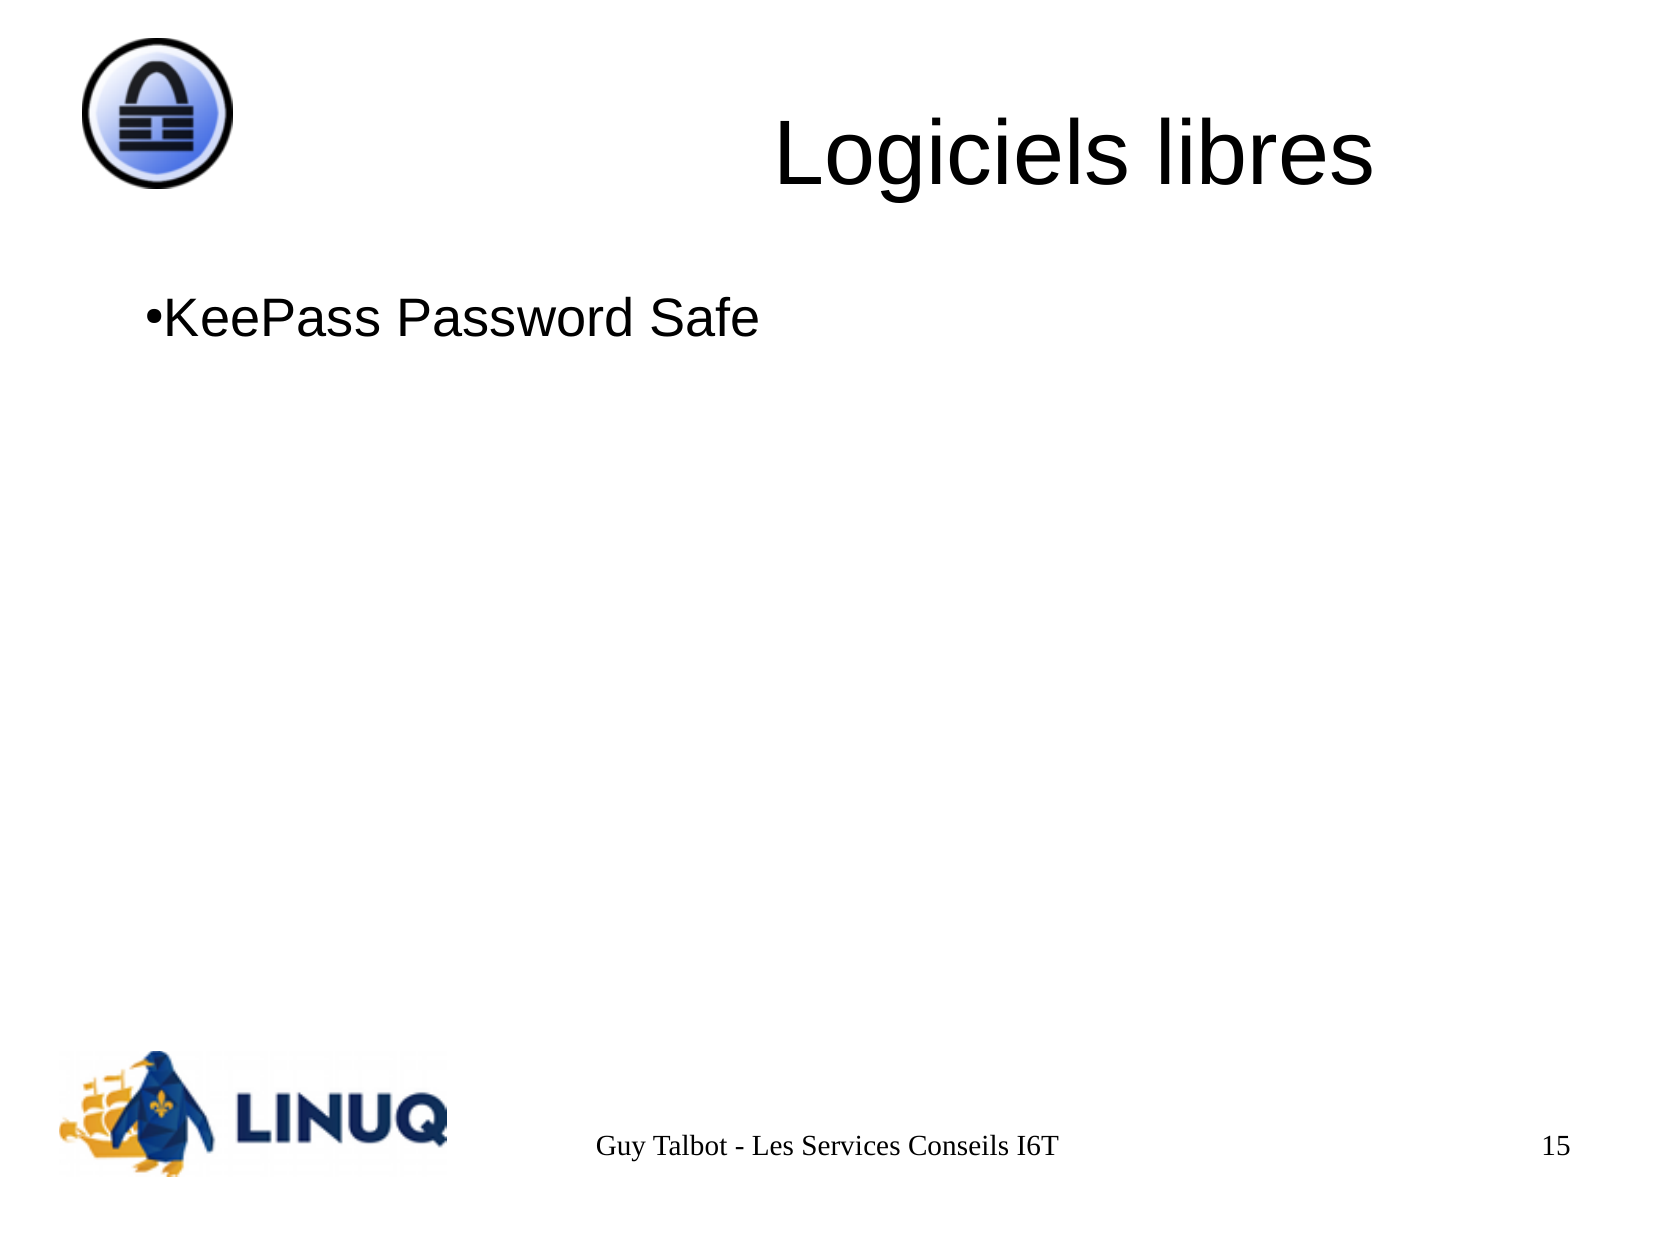

# Logiciels libres
KeePass Password Safe
Guy Talbot - Les Services Conseils I6T
15